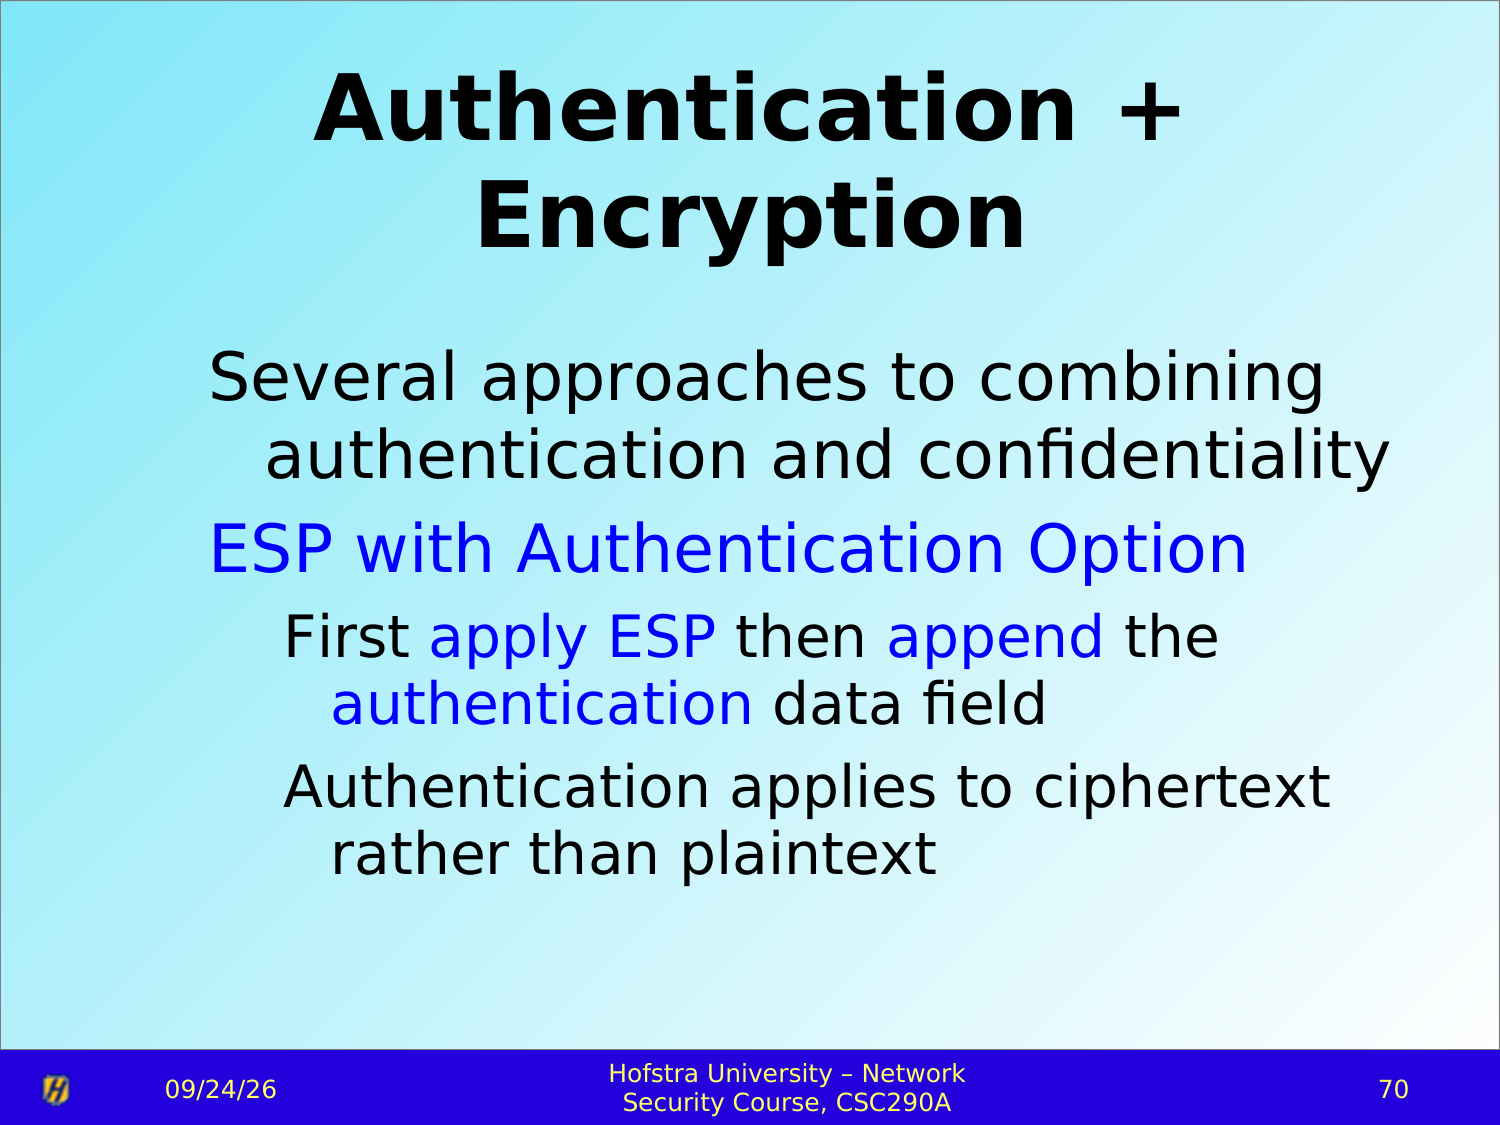

# Authentication + Encryption
Several approaches to combining authentication and confidentiality
ESP with Authentication Option
First apply ESP then append the authentication data field
Authentication applies to ciphertext rather than plaintext
70